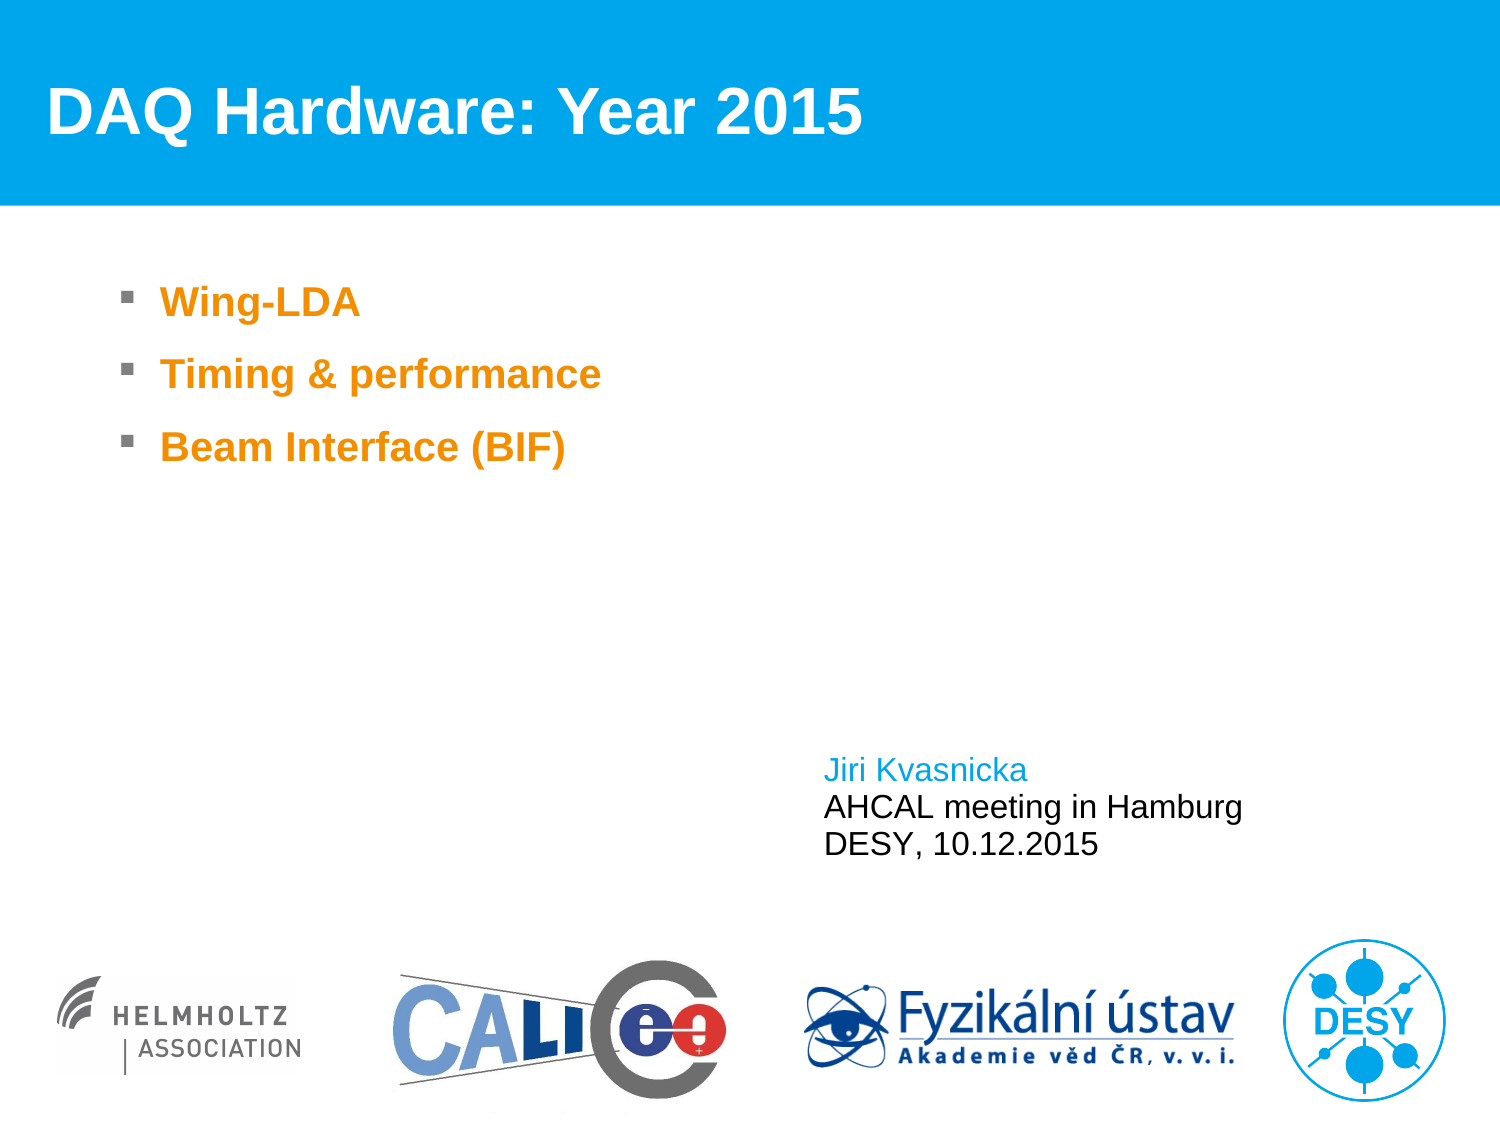

# DAQ Hardware: Year 2015
 Wing-LDA
 Timing & performance
 Beam Interface (BIF)
Jiri Kvasnicka
AHCAL meeting in Hamburg
DESY, 10.12.2015